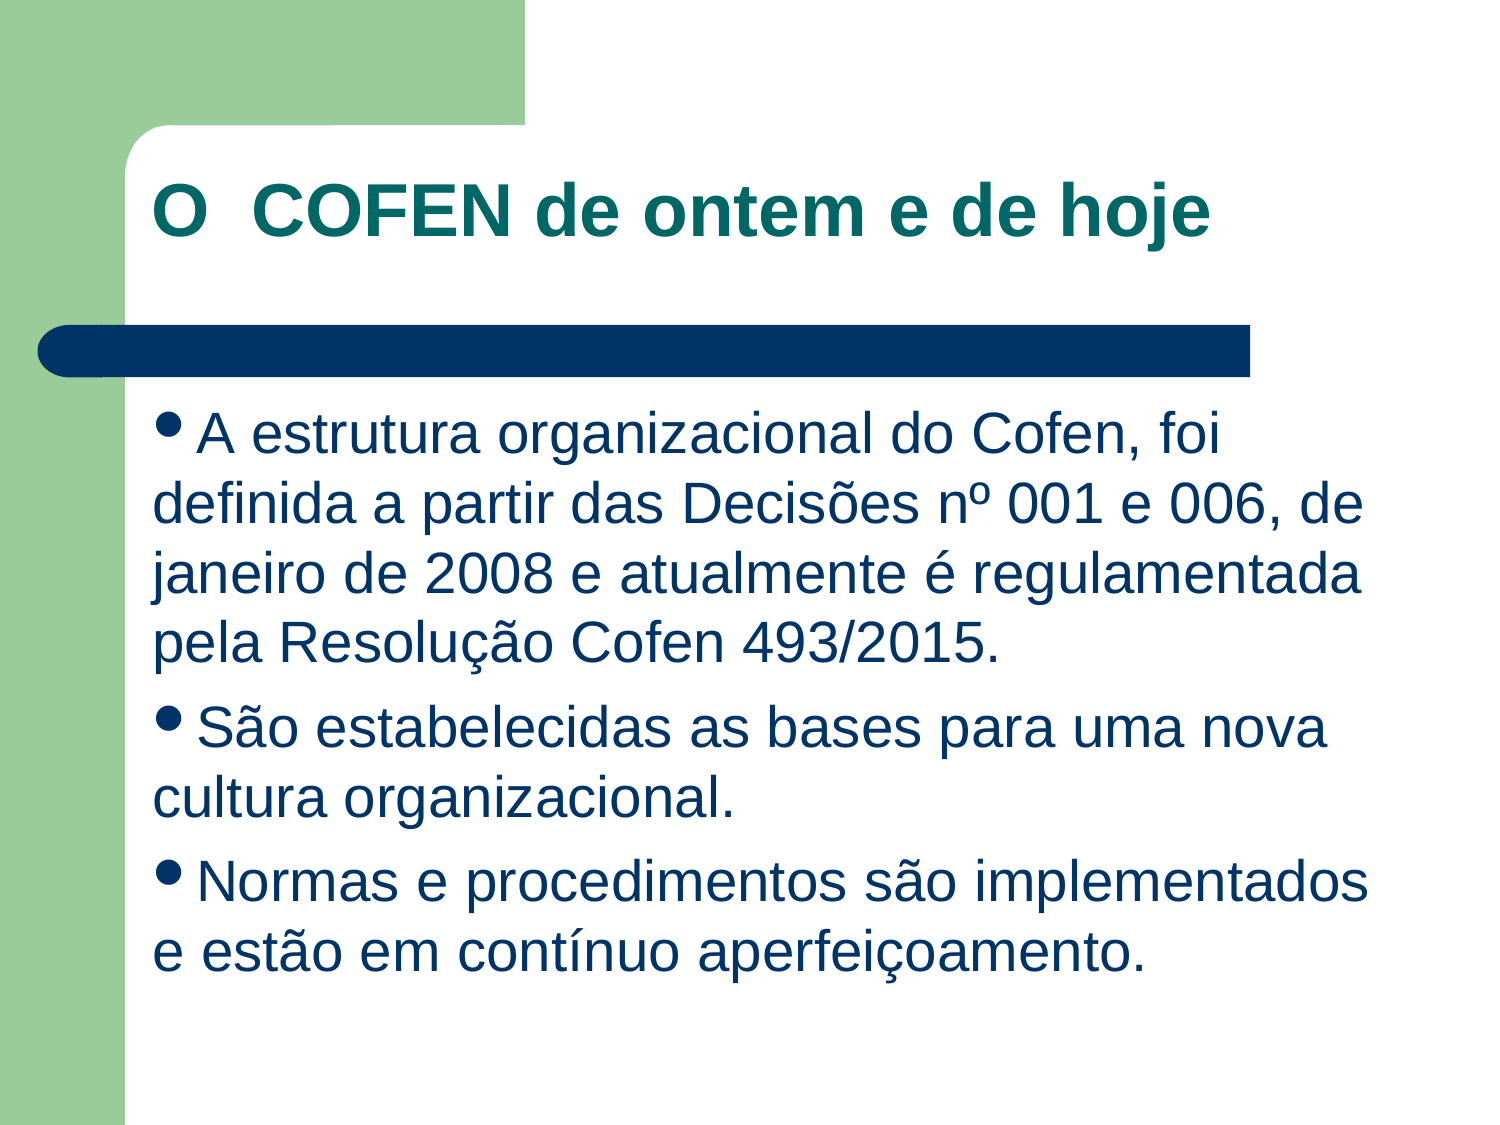

# O COFEN de ontem e de hoje
A estrutura organizacional do Cofen, foi definida a partir das Decisões nº 001 e 006, de janeiro de 2008 e atualmente é regulamentada pela Resolução Cofen 493/2015.
São estabelecidas as bases para uma nova cultura organizacional.
Normas e procedimentos são implementados e estão em contínuo aperfeiçoamento.